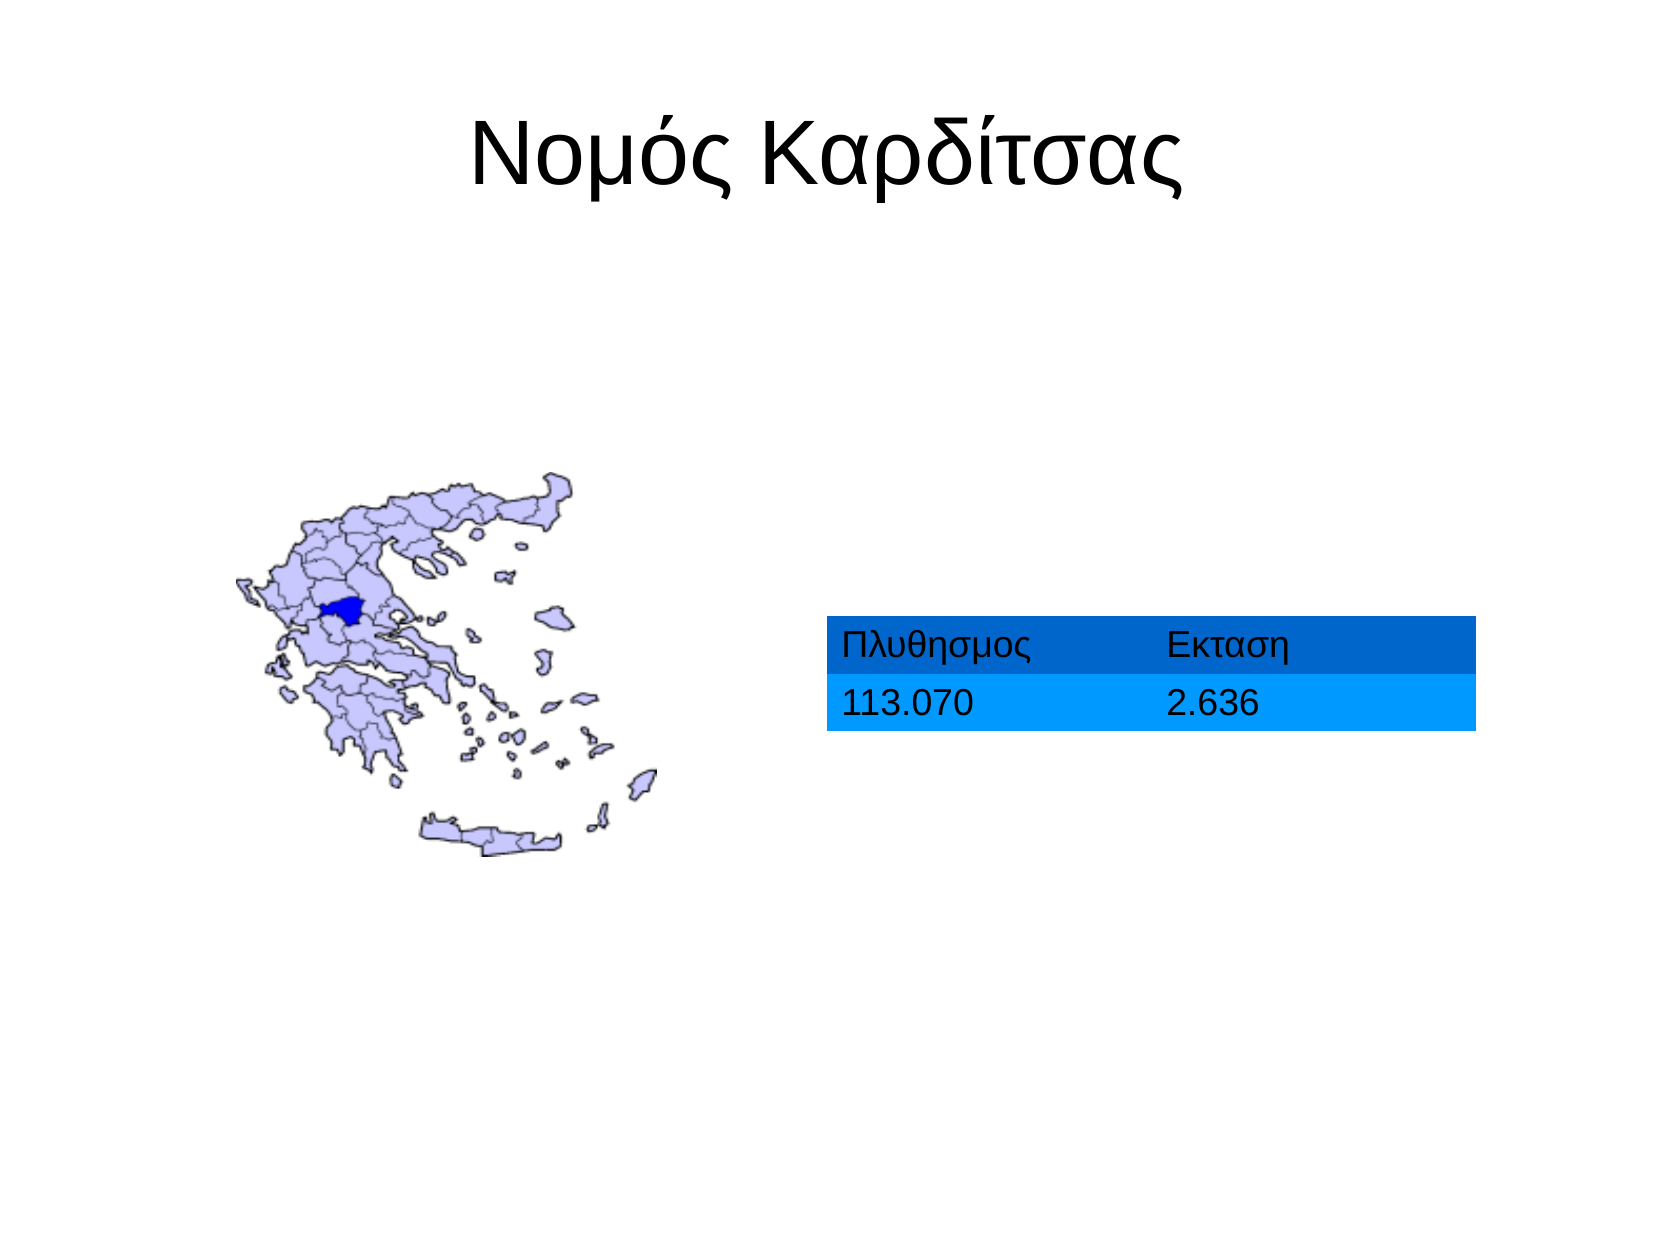

# Νομός Καρδίτσας
| Πλυθησμος | Εκταση |
| --- | --- |
| 113.070 | 2.636 |